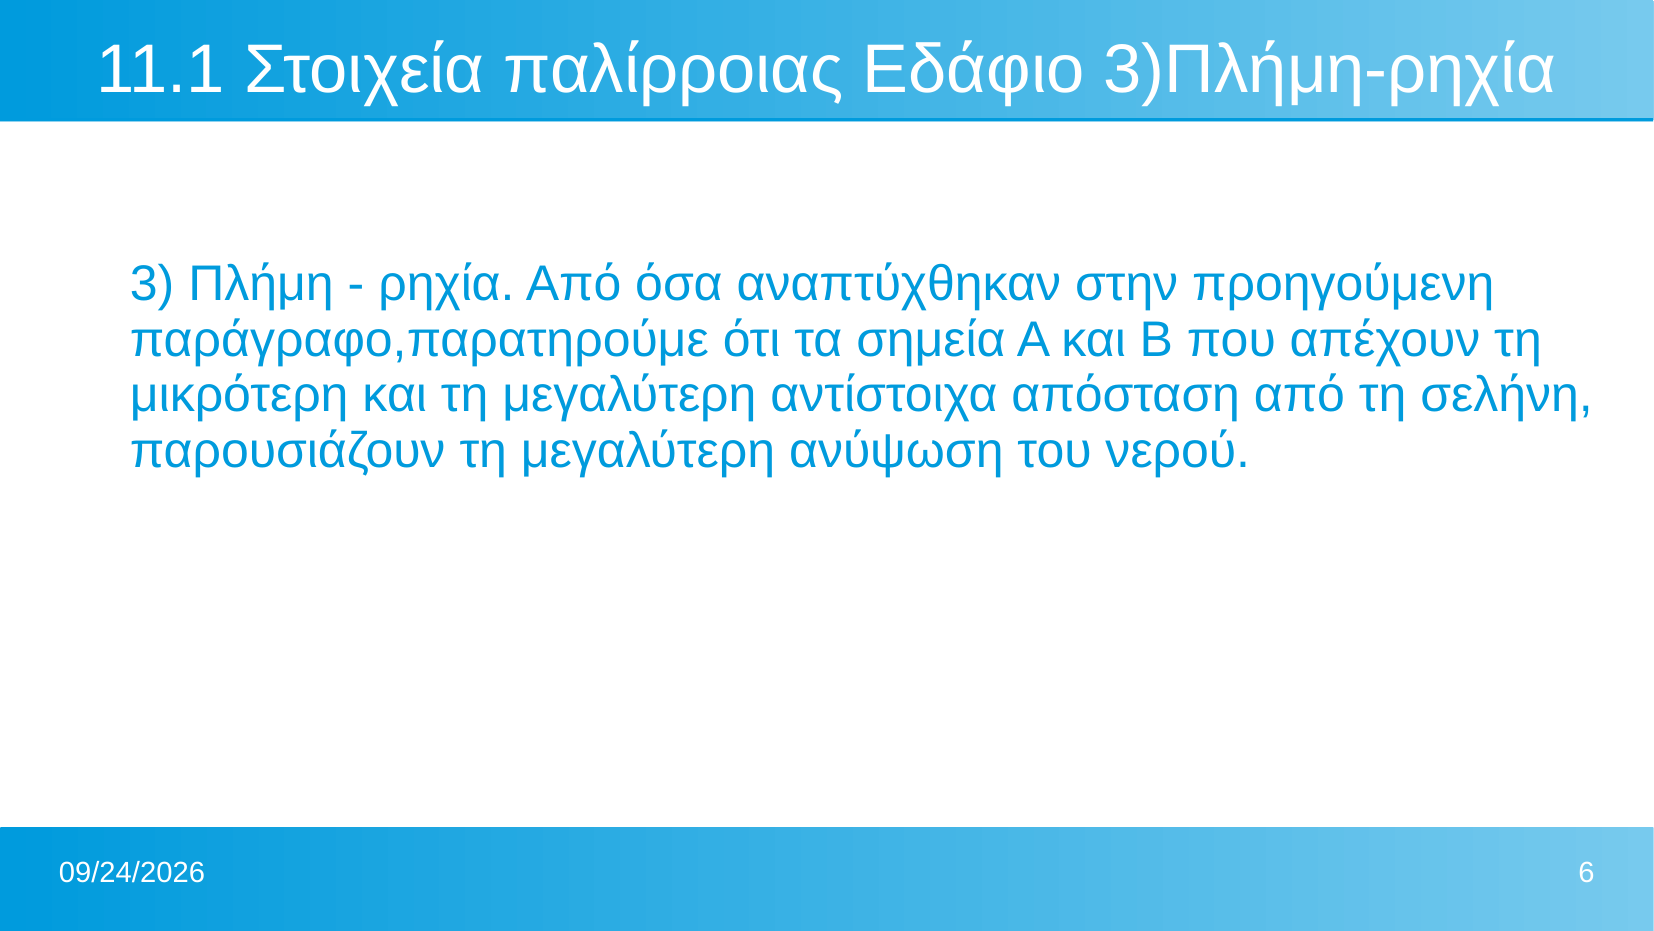

# 11.1 Στοιχεία παλίρροιας Εδάφιο 3)Πλήμη-ρηχία
3) Πλήμη - ρηχία. Από όσα αναπτύχθηκαν στην προηγούμενη παράγραφο,παρατηρούμε ότι τα σημεία Α και Β που απέχουν τη μικρότερη και τη μεγαλύτερη αντίστοιχα απόσταση από τη σελήνη, παρουσιάζουν τη μεγαλύτερη ανύψωση του νερού.
6